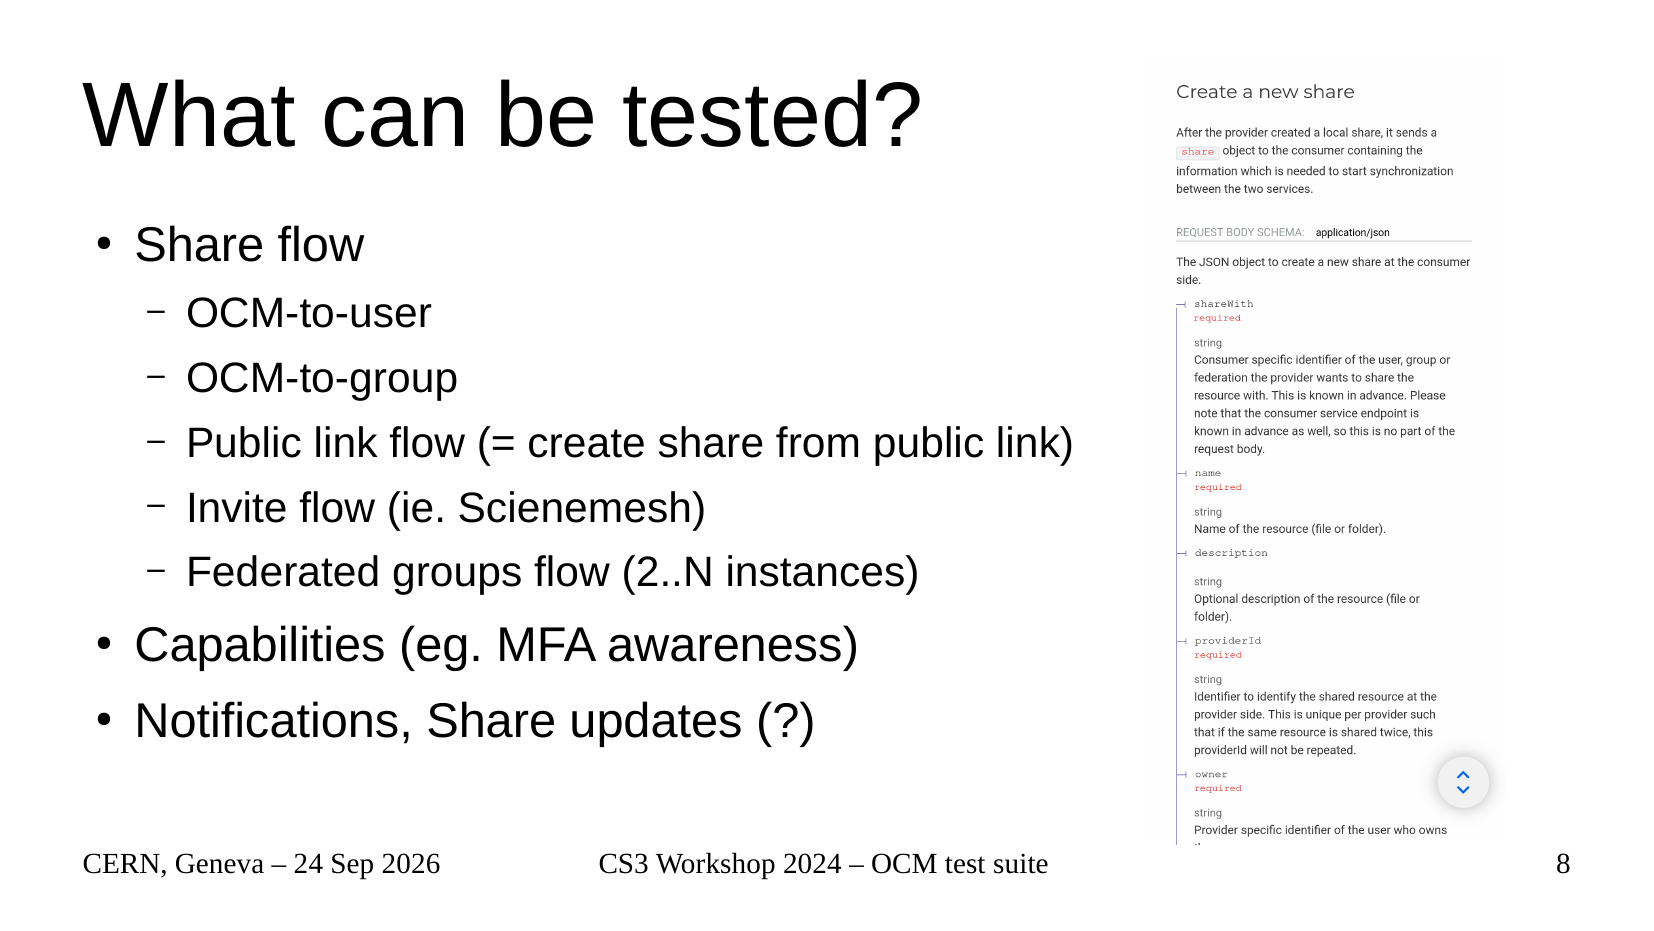

# What can be tested?
Share flow
OCM-to-user
OCM-to-group
Public link flow (= create share from public link)
Invite flow (ie. Scienemesh)
Federated groups flow (2..N instances)
Capabilities (eg. MFA awareness)
Notifications, Share updates (?)
8